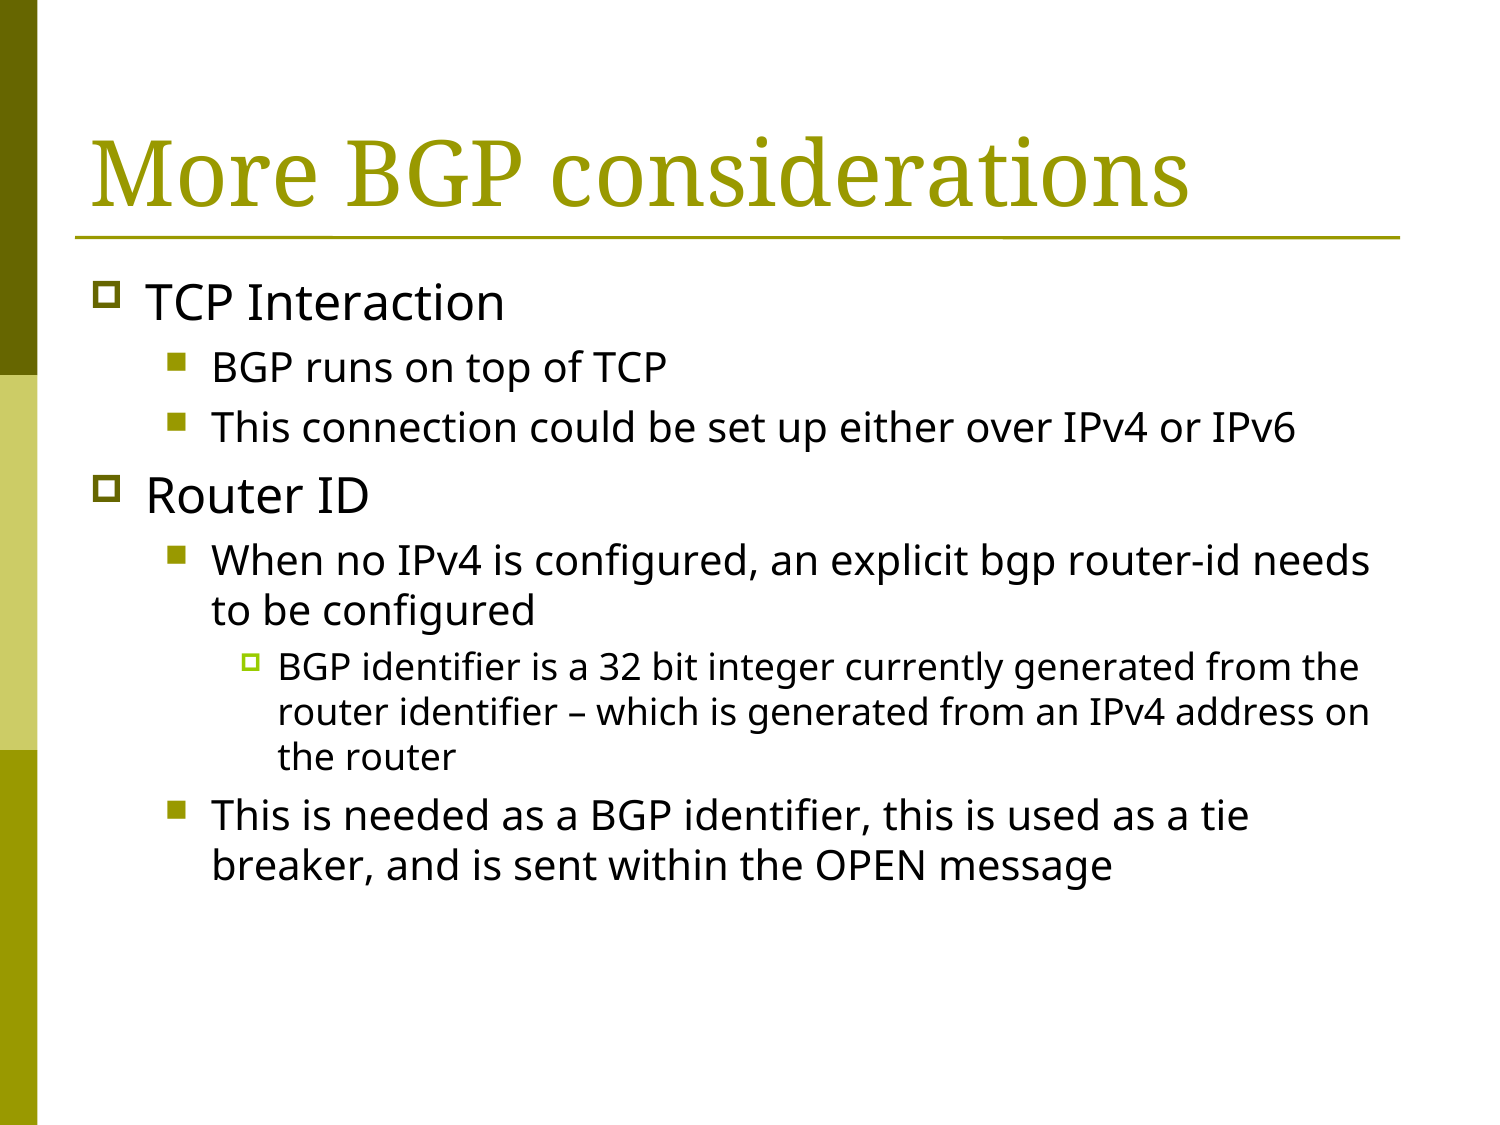

# More BGP considerations
TCP Interaction
BGP runs on top of TCP
This connection could be set up either over IPv4 or IPv6
Router ID
When no IPv4 is configured, an explicit bgp router-id needs to be configured
BGP identifier is a 32 bit integer currently generated from the router identifier – which is generated from an IPv4 address on the router
This is needed as a BGP identifier, this is used as a tie breaker, and is sent within the OPEN message